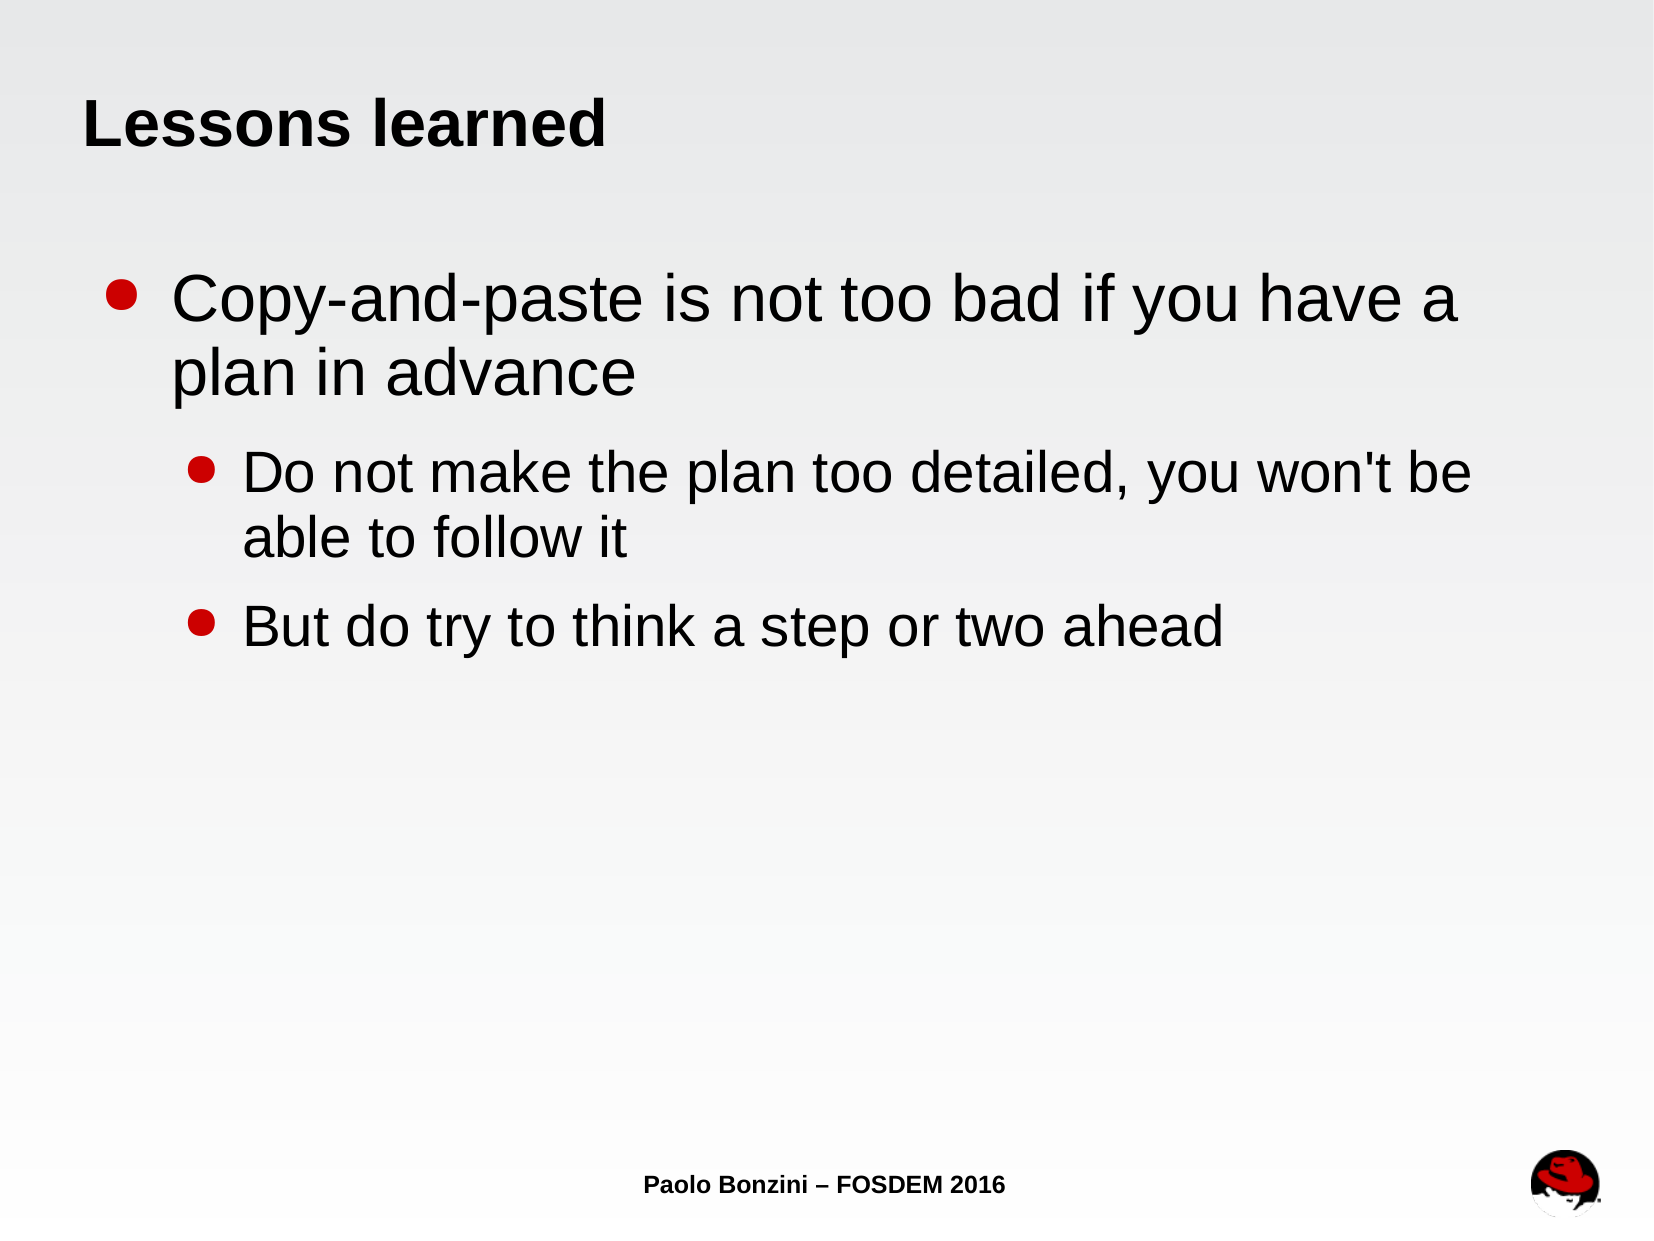

# Lessons learned
Copy-and-paste is not too bad if you have a plan in advance
Do not make the plan too detailed, you won't be able to follow it
But do try to think a step or two ahead